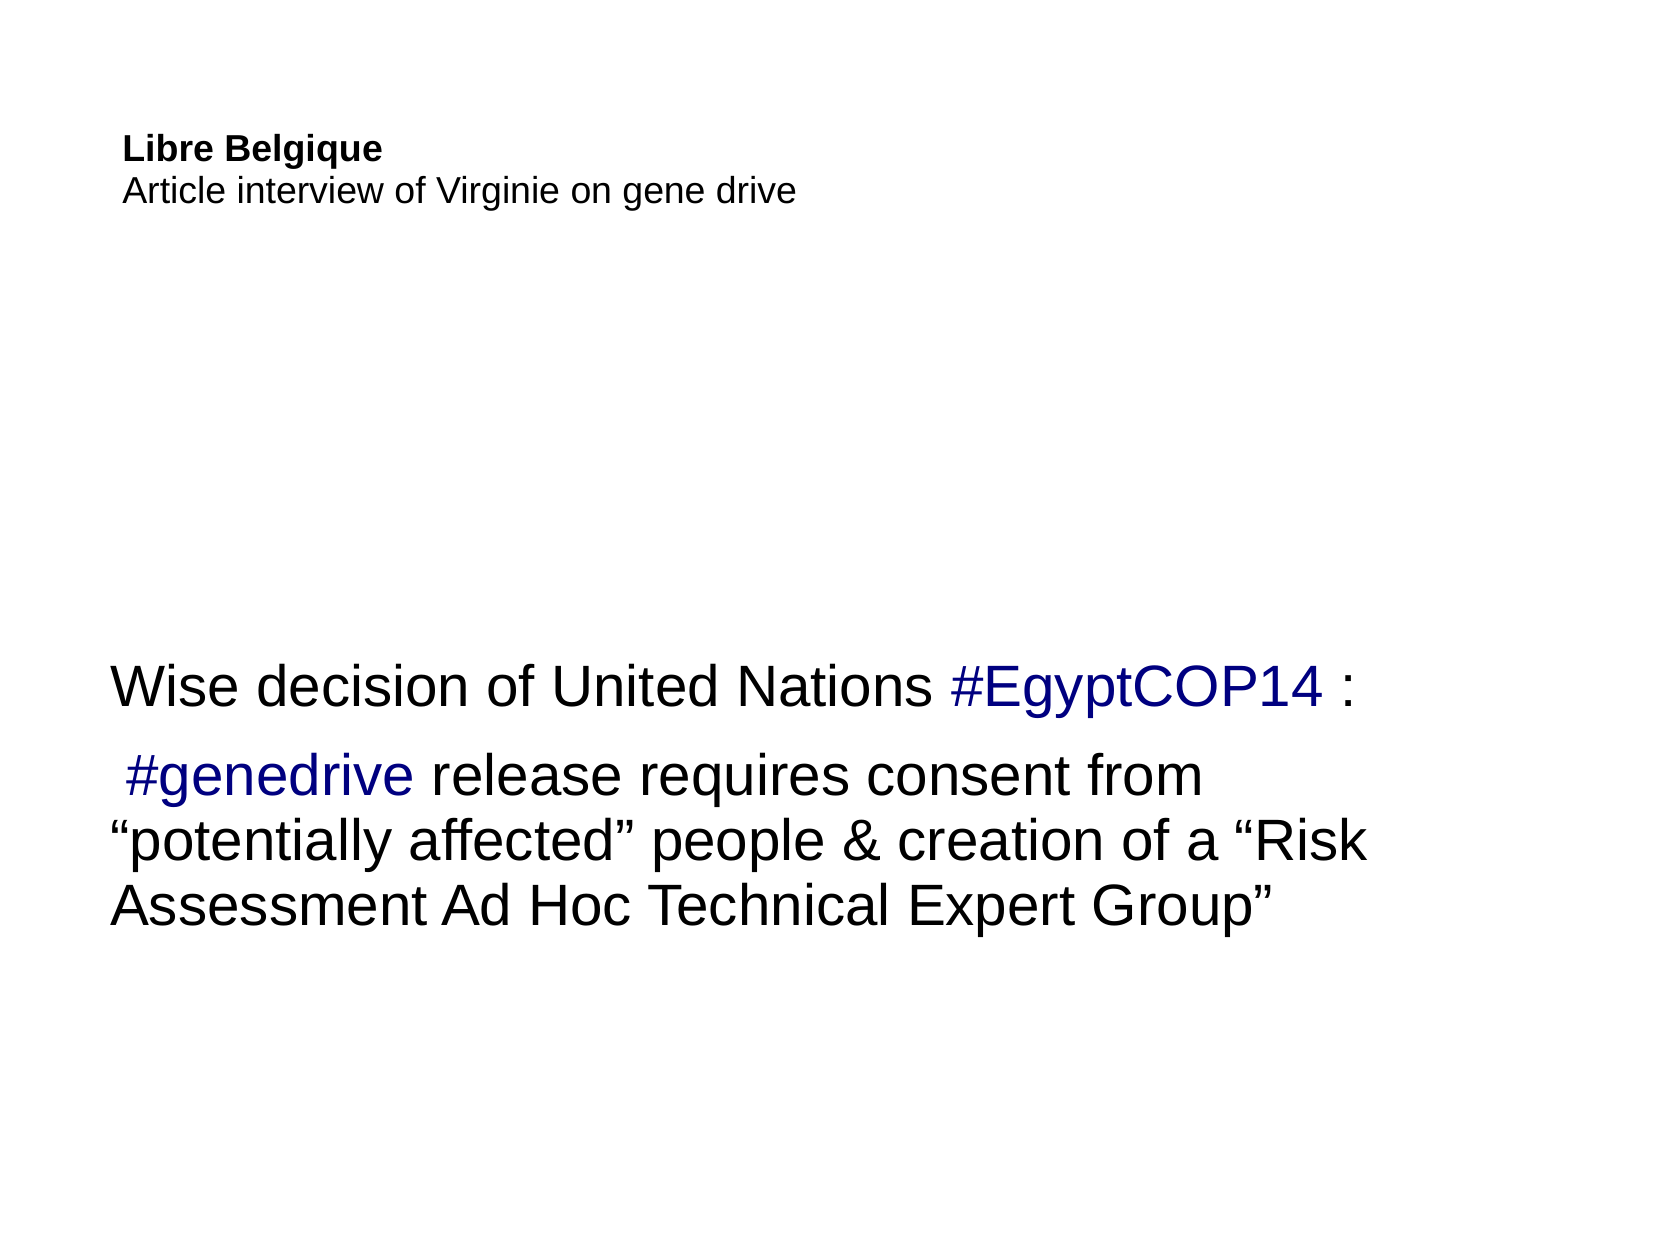

Libre Belgique
Article interview of Virginie on gene drive
Wise decision of United Nations #EgyptCOP14 :
 #genedrive release requires consent from “potentially affected” people & creation of a “Risk Assessment Ad Hoc Technical Expert Group”